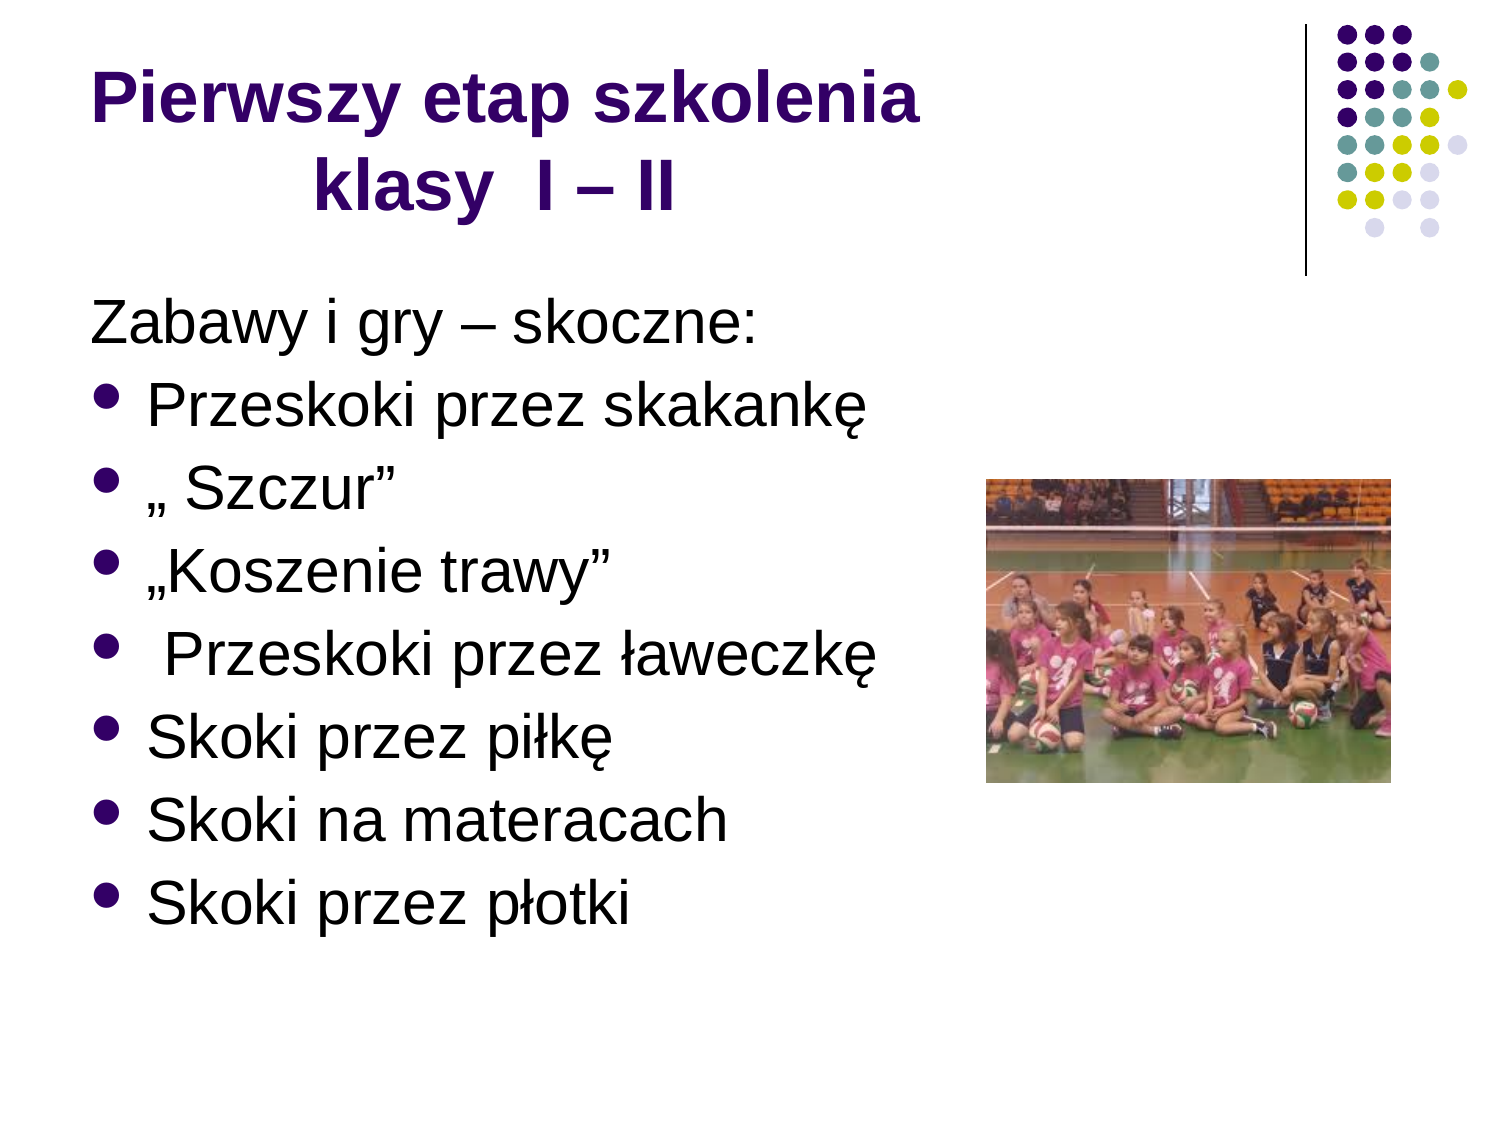

# Pierwszy etap szkolenia klasy I – II
Zabawy i gry – skoczne:
Przeskoki przez skakankę
„ Szczur”
„Koszenie trawy”
 Przeskoki przez ławeczkę
Skoki przez piłkę
Skoki na materacach
Skoki przez płotki